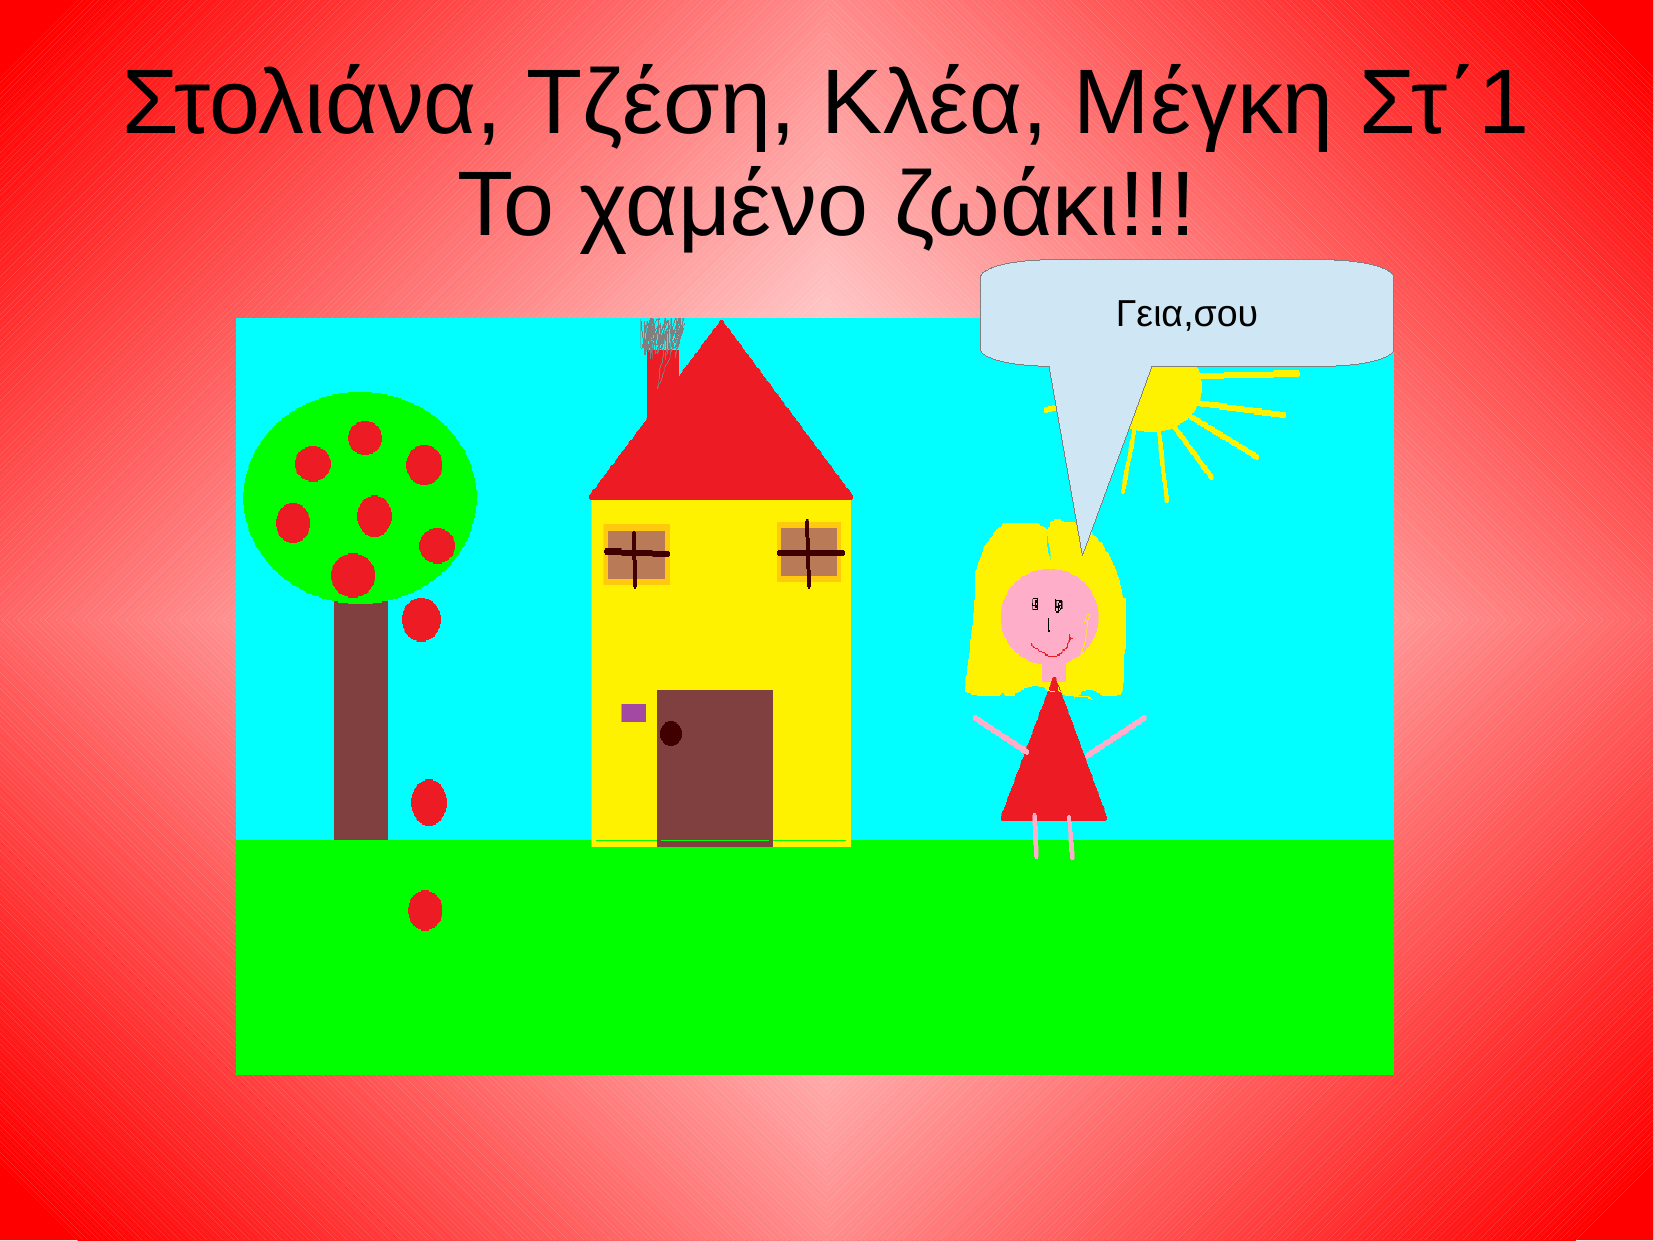

# Στολιάνα, Τζέση, Κλέα, Μέγκη Στ΄1 Το χαμένο ζωάκι!!!
Γεια,σου